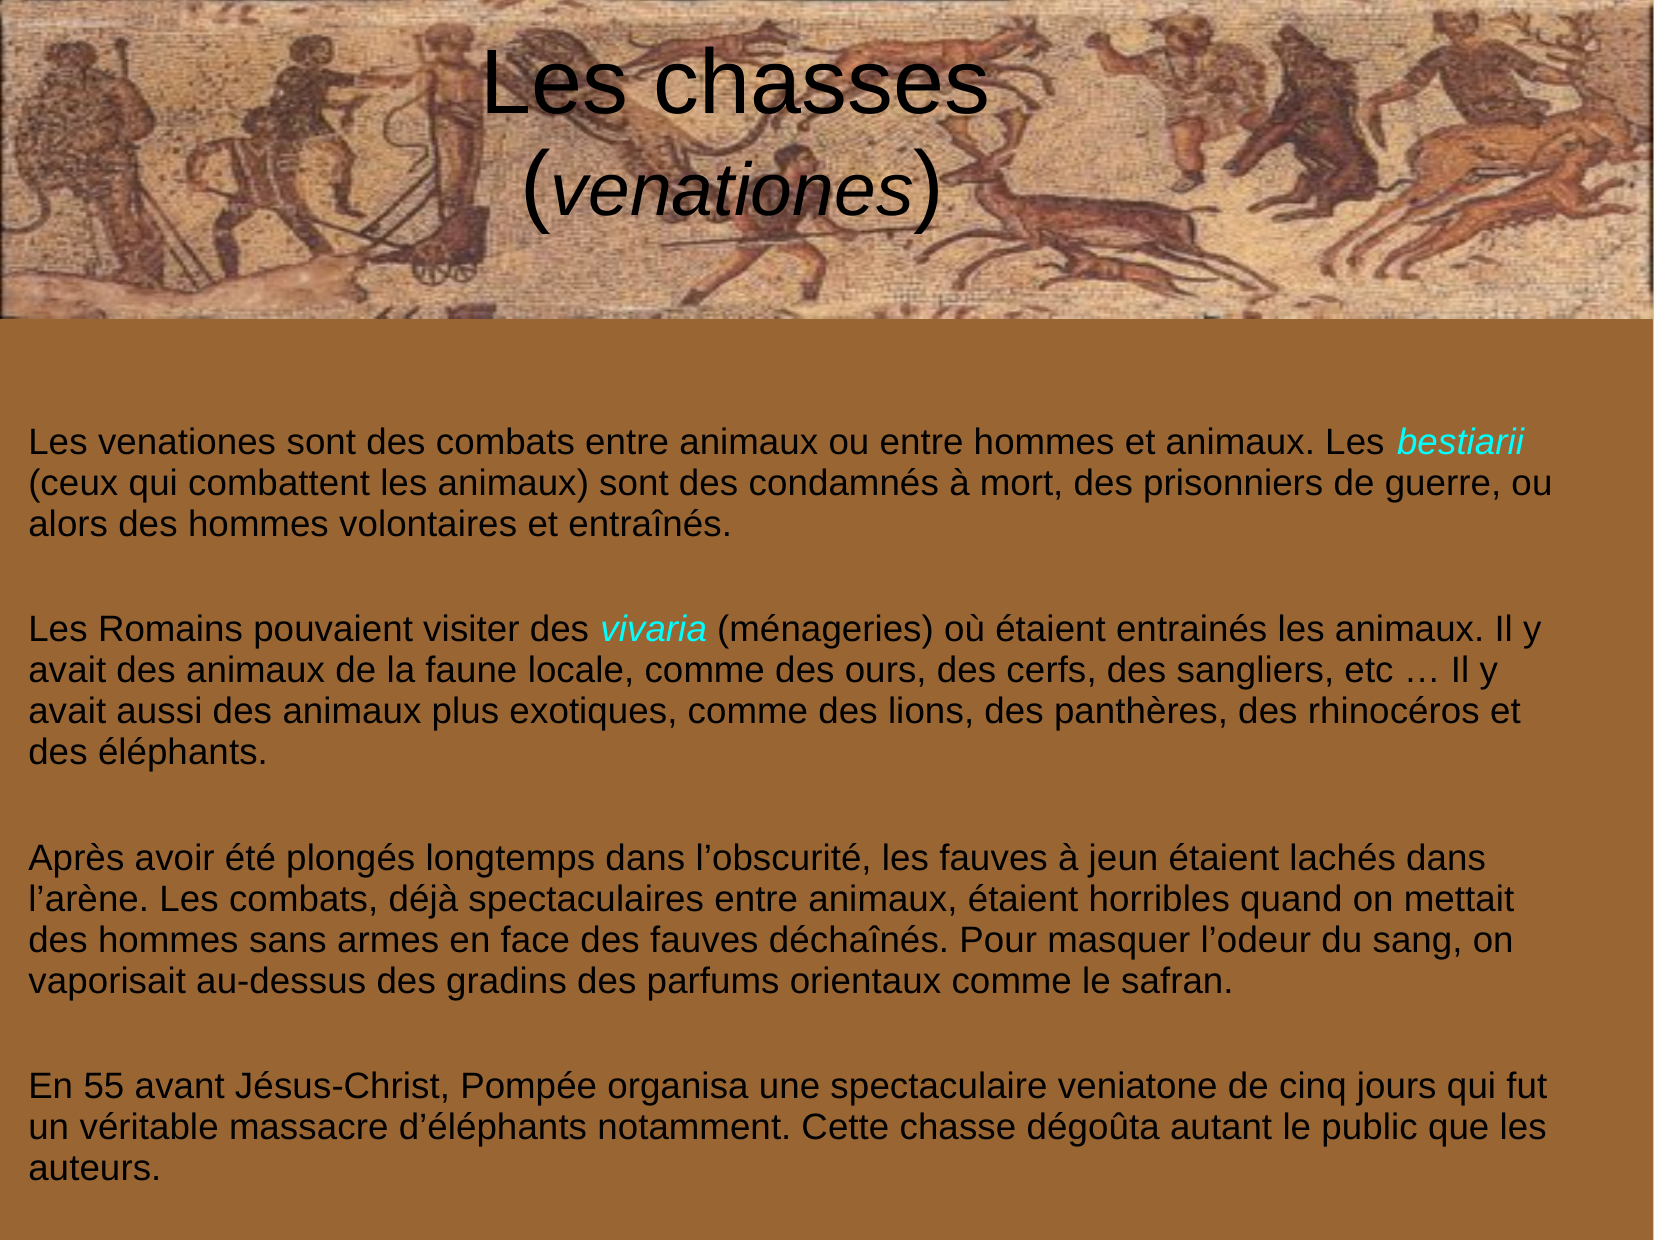

# Les chasses (venationes)
Les venationes sont des combats entre animaux ou entre hommes et animaux. Les bestiarii (ceux qui combattent les animaux) sont des condamnés à mort, des prisonniers de guerre, ou alors des hommes volontaires et entraînés.
Les Romains pouvaient visiter des vivaria (ménageries) où étaient entrainés les animaux. Il y avait des animaux de la faune locale, comme des ours, des cerfs, des sangliers, etc … Il y avait aussi des animaux plus exotiques, comme des lions, des panthères, des rhinocéros et des éléphants.
Après avoir été plongés longtemps dans l’obscurité, les fauves à jeun étaient lachés dans l’arène. Les combats, déjà spectaculaires entre animaux, étaient horribles quand on mettait des hommes sans armes en face des fauves déchaînés. Pour masquer l’odeur du sang, on vaporisait au-dessus des gradins des parfums orientaux comme le safran.
En 55 avant Jésus-Christ, Pompée organisa une spectaculaire veniatone de cinq jours qui fut un véritable massacre d’éléphants notamment. Cette chasse dégoûta autant le public que les auteurs.